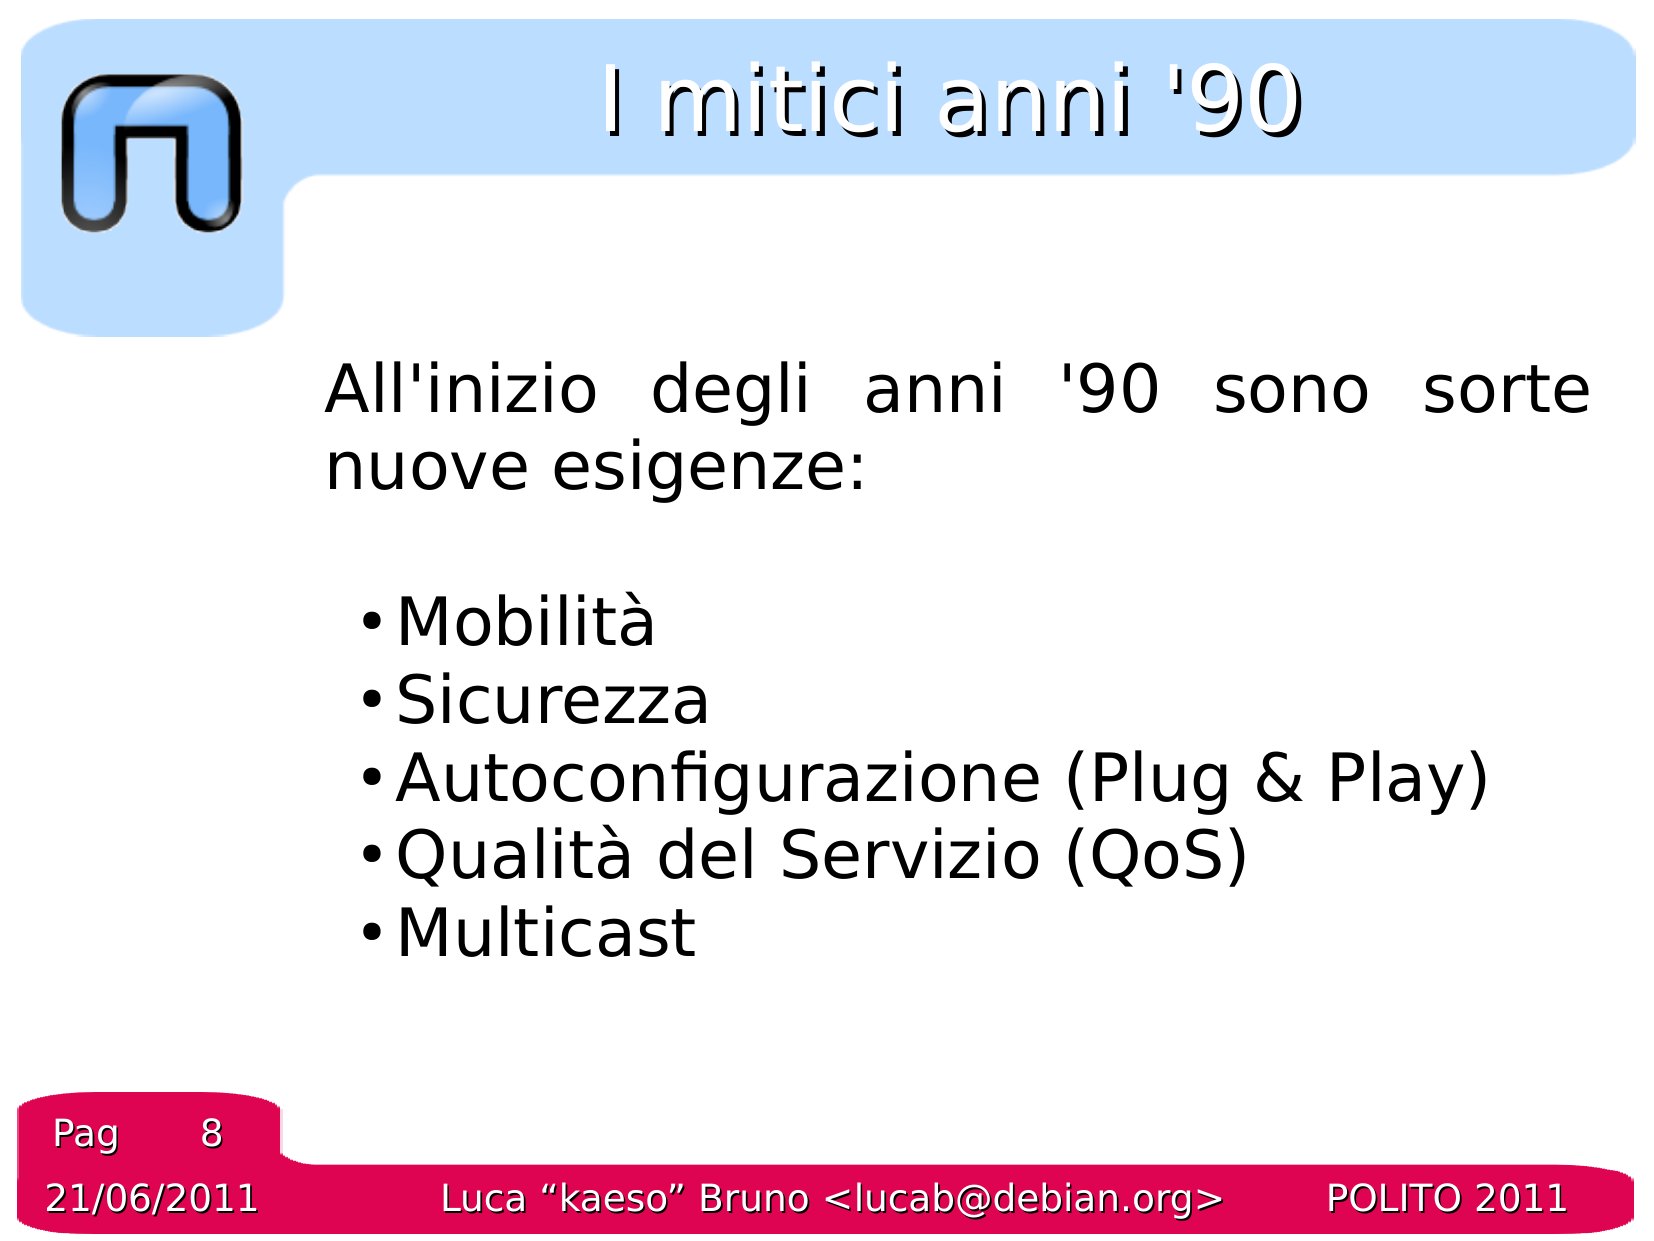

# I mitici anni '90
All'inizio degli anni '90 sono sorte nuove esigenze:
Mobilità
Sicurezza
Autoconfigurazione (Plug & Play)
Qualità del Servizio (QoS)
Multicast
Pag
Luca “kaeso” Bruno <lucab@debian.org> 		POLITO 2011
21/06/2011